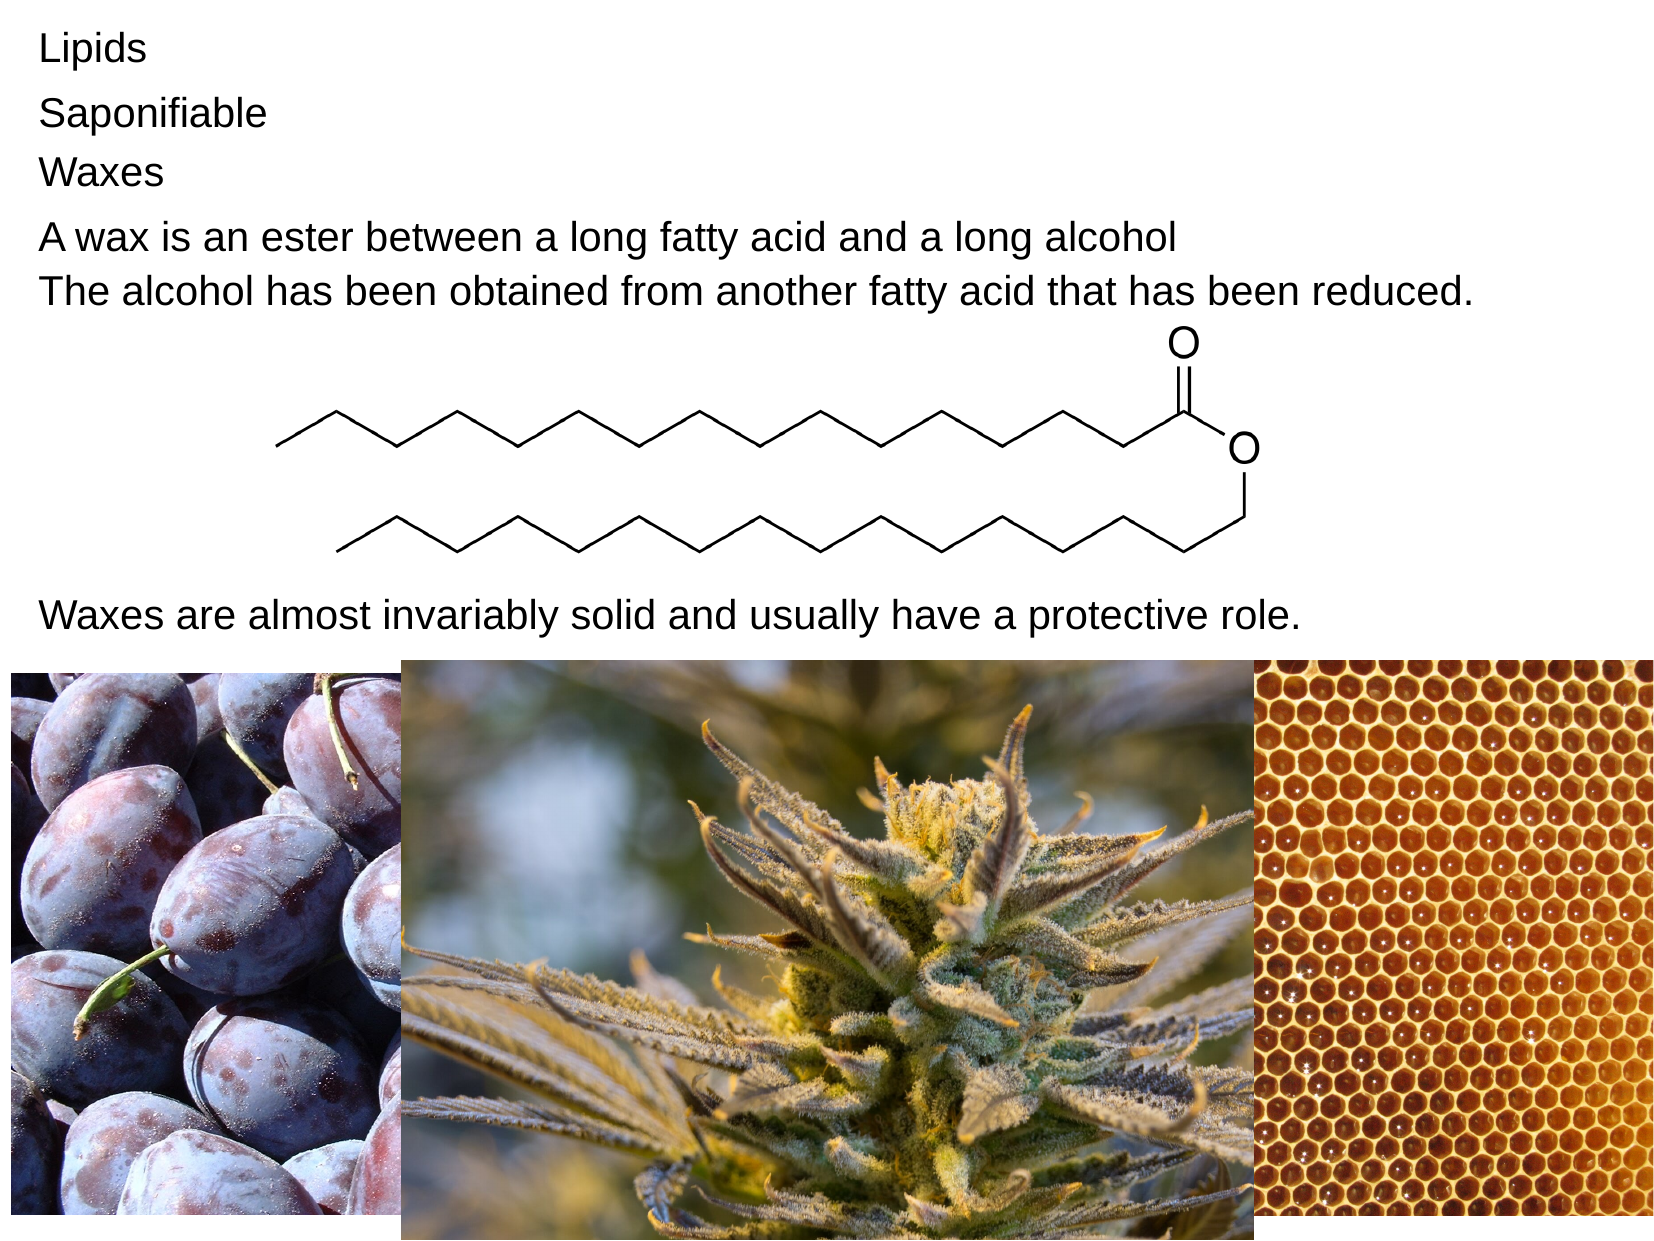

Lipids
Saponifiable
Waxes
A wax is an ester between a long fatty acid and a long alcohol
The alcohol has been obtained from another fatty acid that has been reduced.
Waxes are almost invariably solid and usually have a protective role.